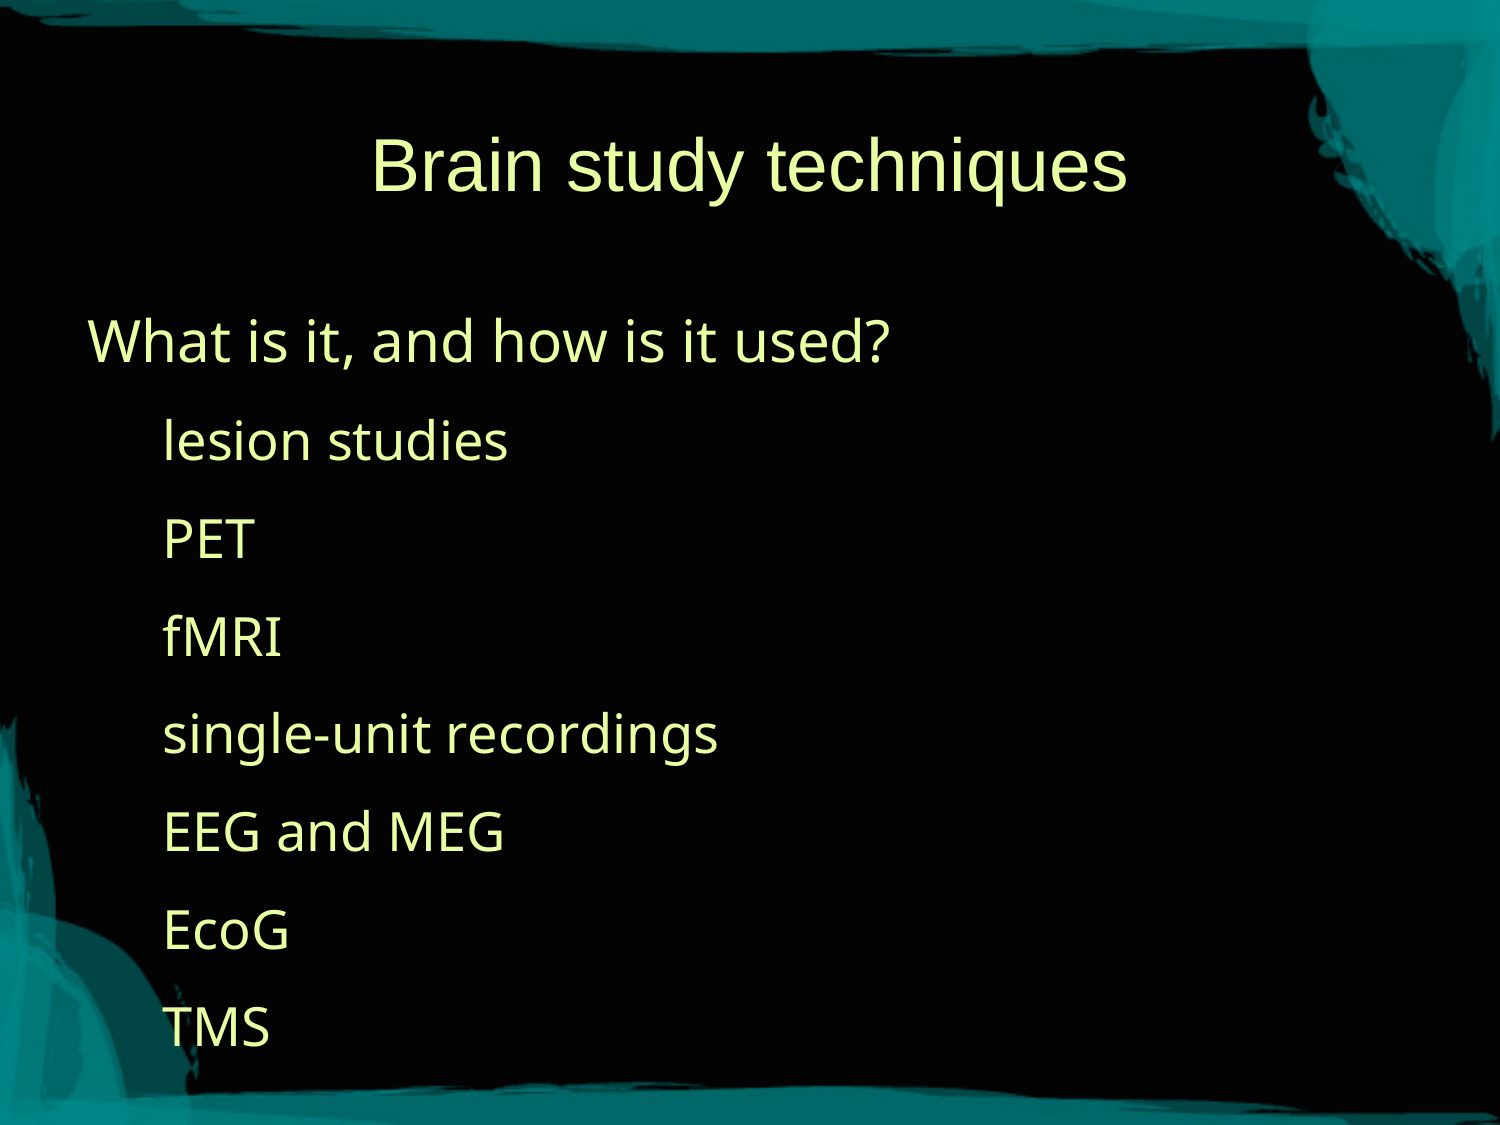

# Brain study techniques
What is it, and how is it used?
lesion studies
PET
fMRI
single-unit recordings
EEG and MEG
EcoG
TMS